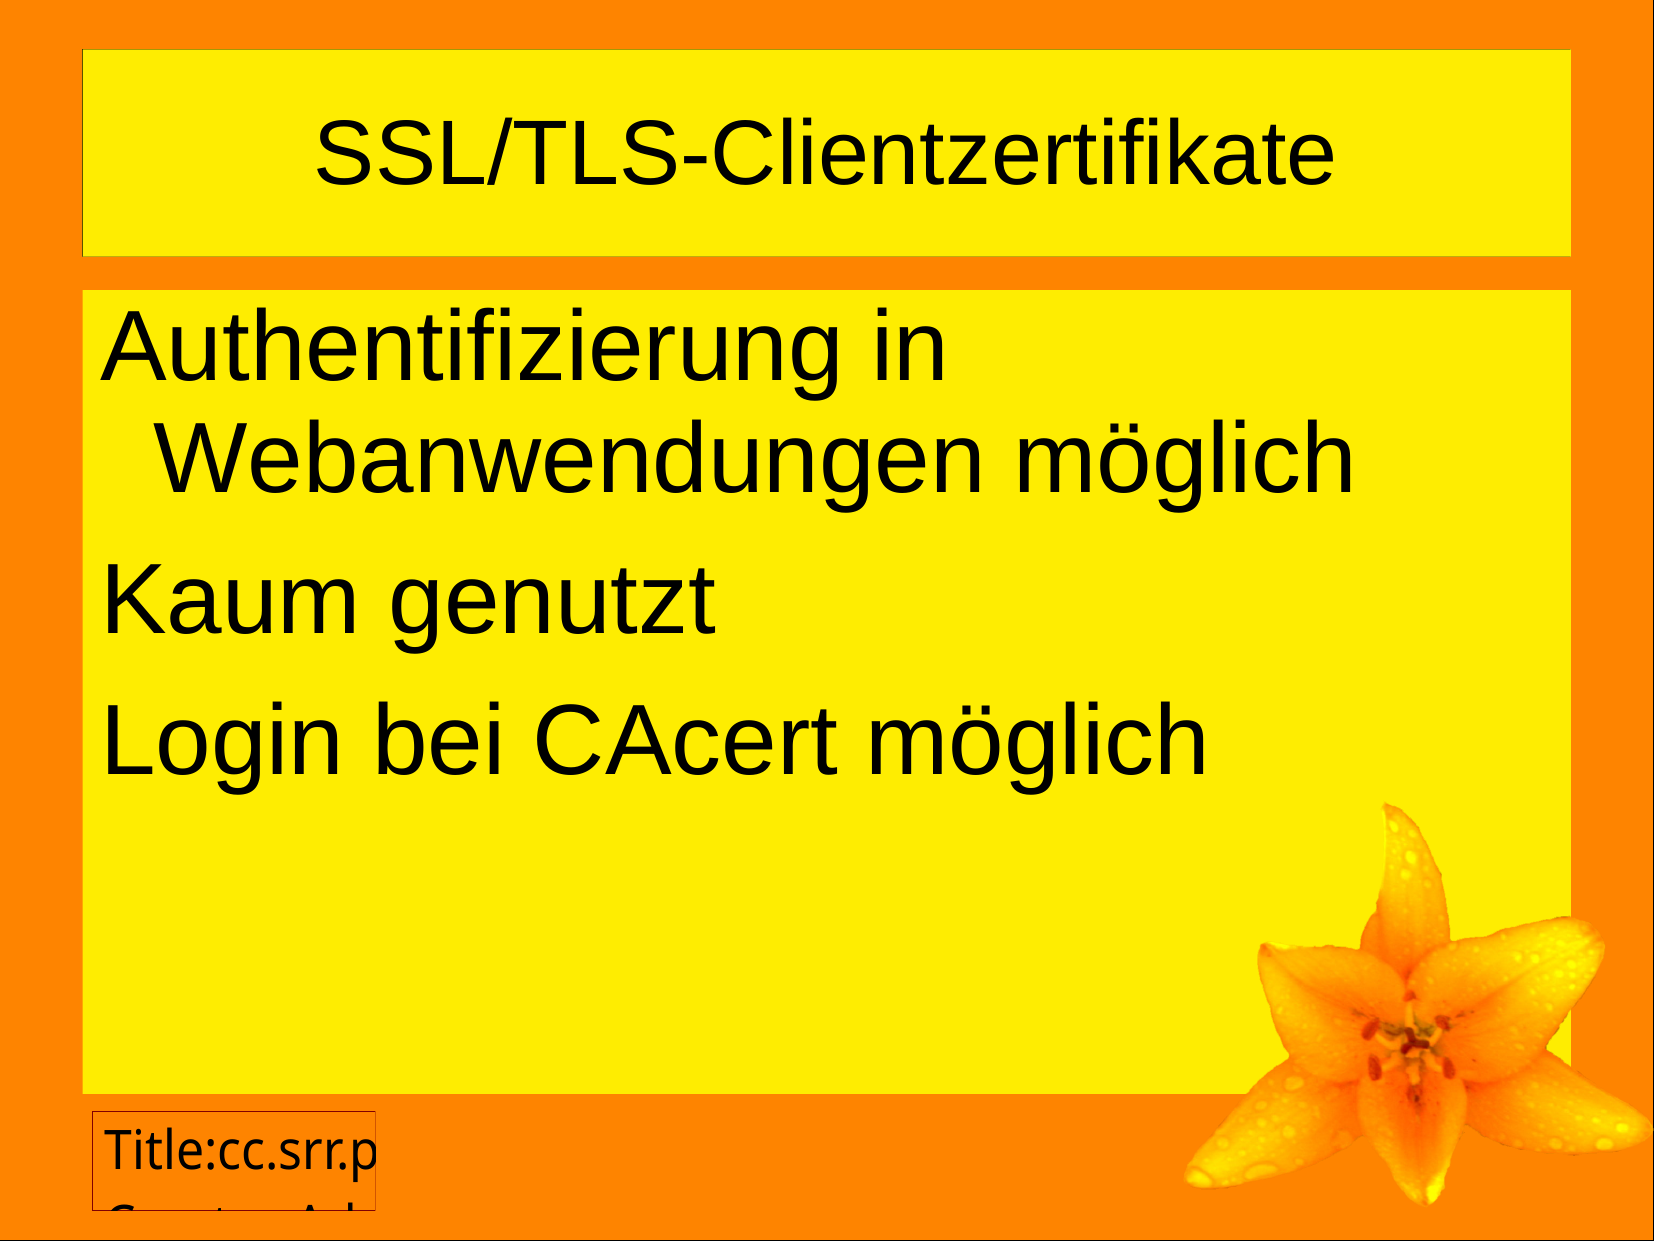

# SSL/TLS-Clientzertifikate
Authentifizierung in Webanwendungen möglich
Kaum genutzt
Login bei CAcert möglich